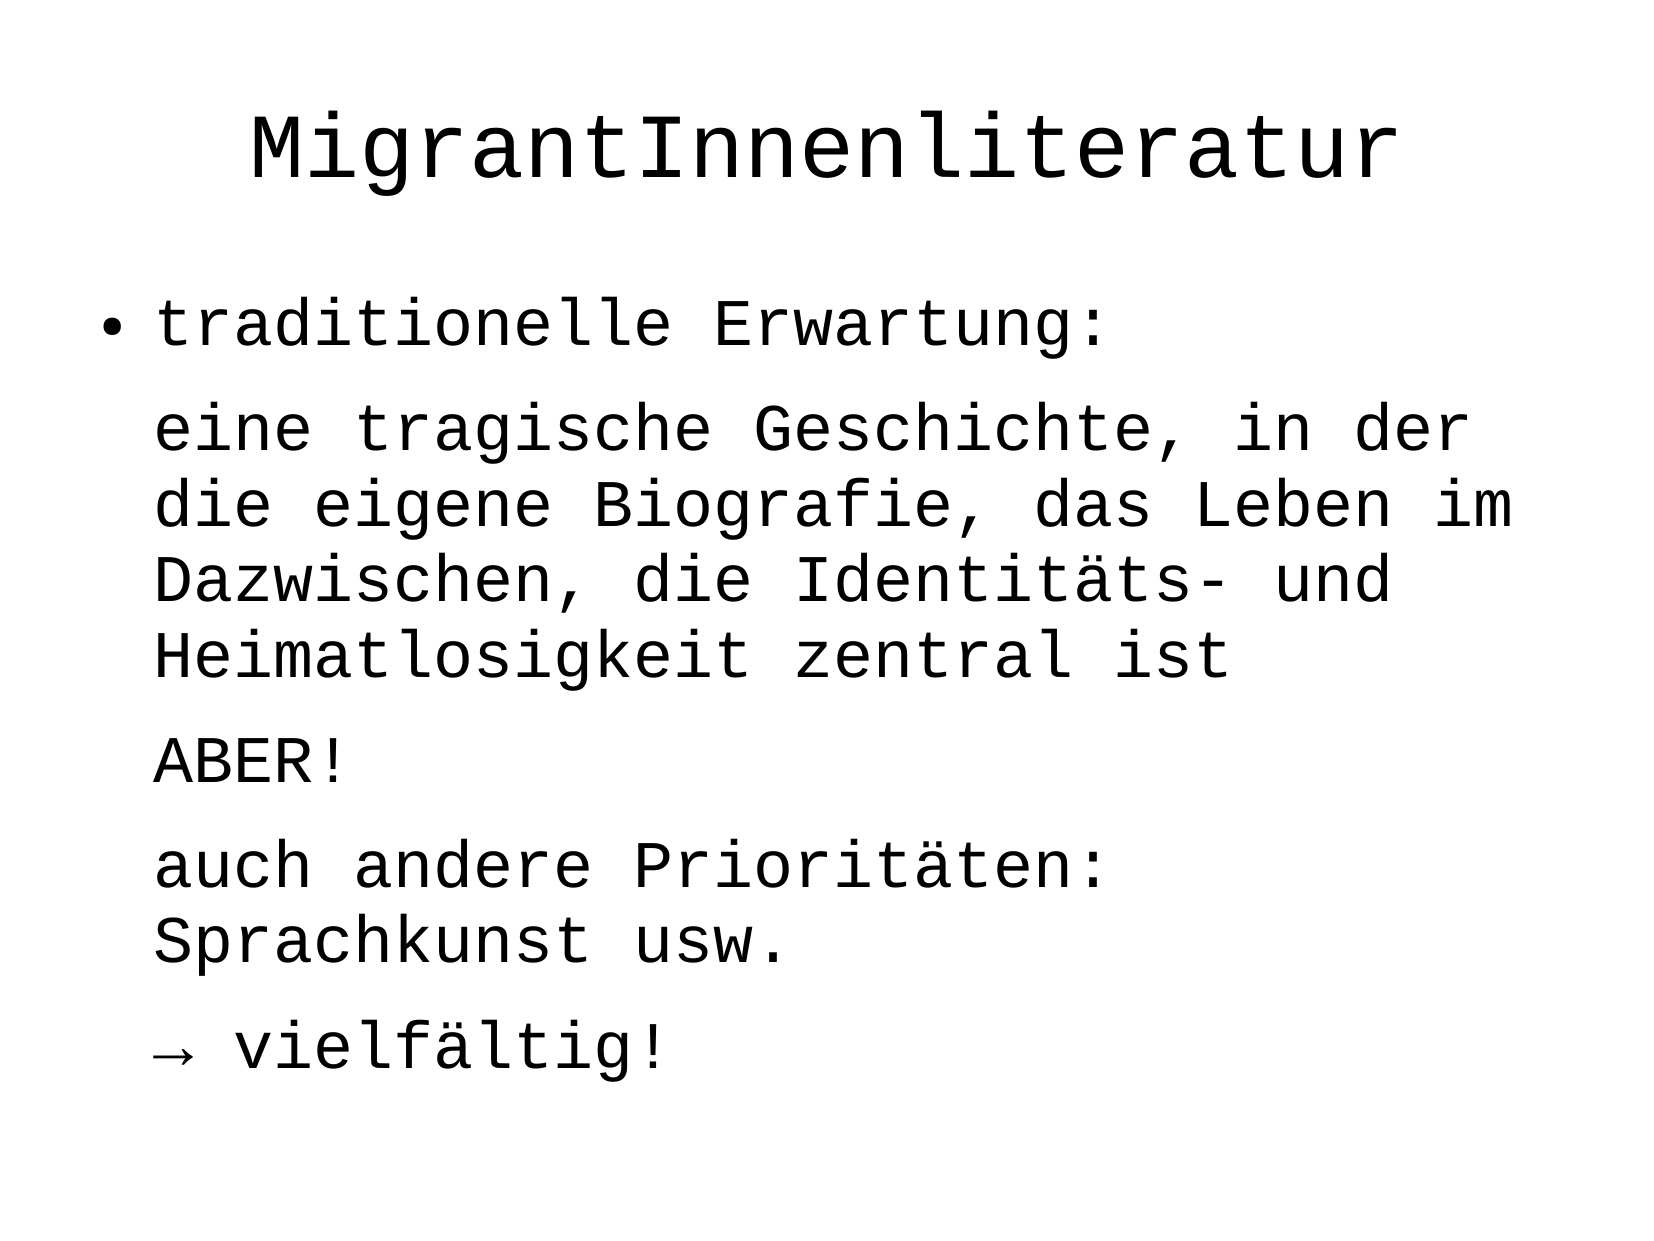

# MigrantInnenliteratur
traditionelle Erwartung:
eine tragische Geschichte, in der die eigene Biografie, das Leben im Dazwischen, die Identitäts- und Heimatlosigkeit zentral ist
ABER!
auch andere Prioritäten: Sprachkunst usw.
→ vielfältig!